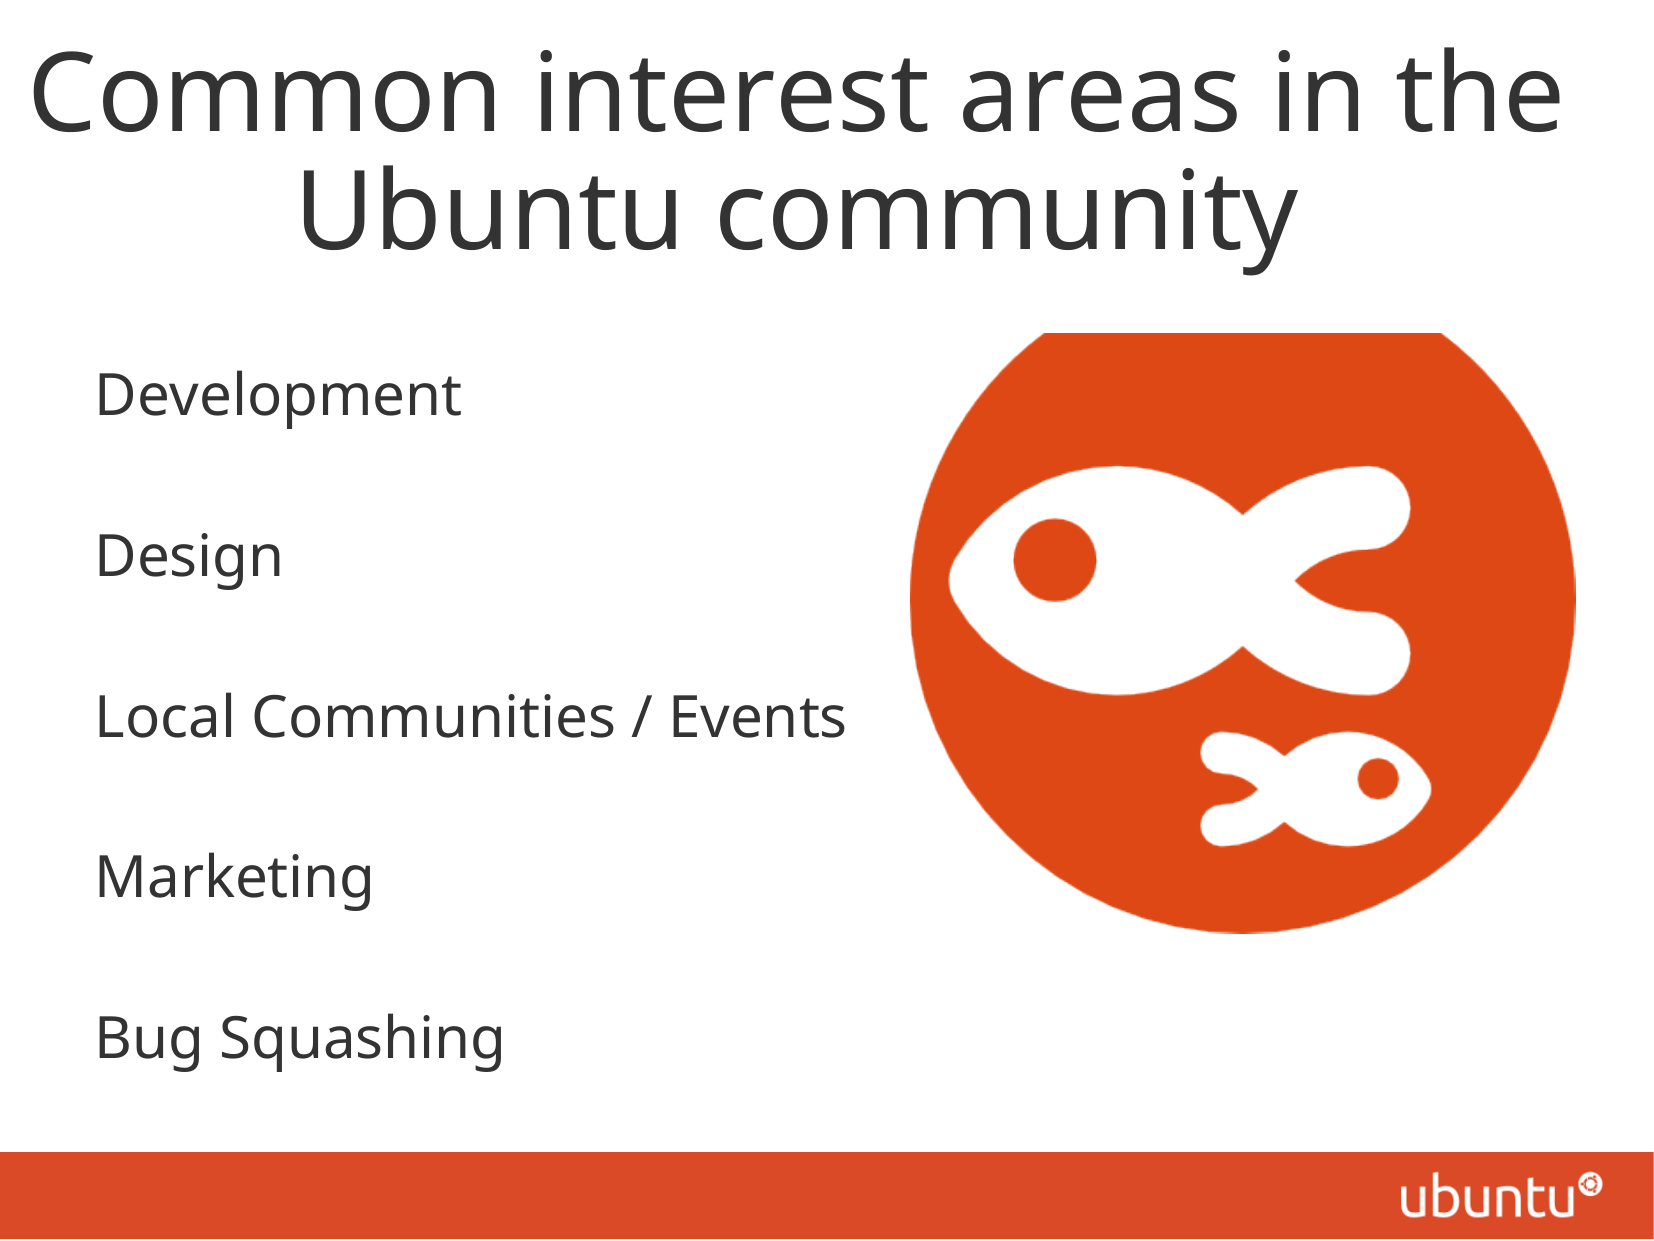

# Common interest areas in the Ubuntu community
 Development
 Design
 Local Communities / Events
 Marketing
 Bug Squashing